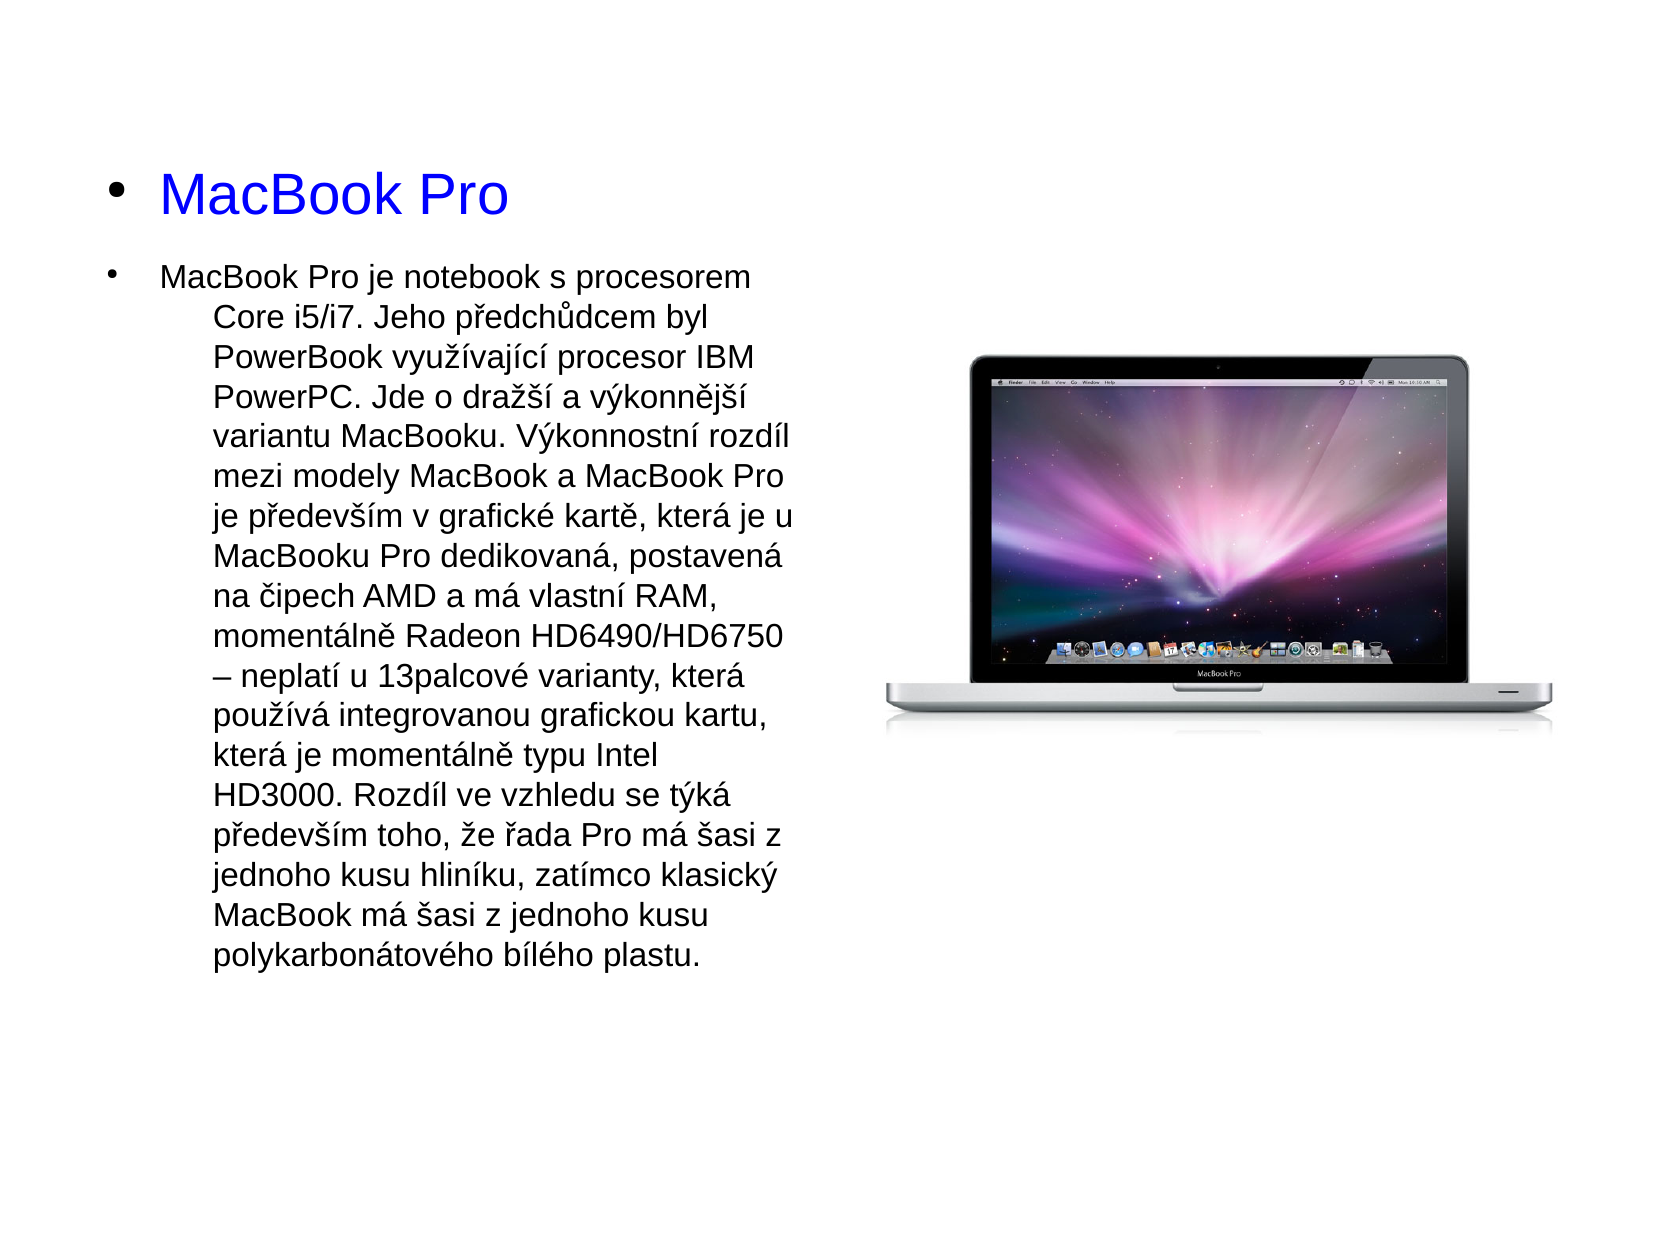

# MacBook Pro
MacBook Pro je notebook s procesorem Core i5/i7. Jeho předchůdcem byl PowerBook využívající procesor IBM PowerPC. Jde o dražší a výkonnější variantu MacBooku. Výkonnostní rozdíl mezi modely MacBook a MacBook Pro je především v grafické kartě, která je u MacBooku Pro dedikovaná, postavená na čipech AMD a má vlastní RAM, momentálně Radeon HD6490/HD6750 – neplatí u 13palcové varianty, která používá integrovanou grafickou kartu, která je momentálně typu Intel HD3000. Rozdíl ve vzhledu se týká především toho, že řada Pro má šasi z jednoho kusu hliníku, zatímco klasický MacBook má šasi z jednoho kusu polykarbonátového bílého plastu.